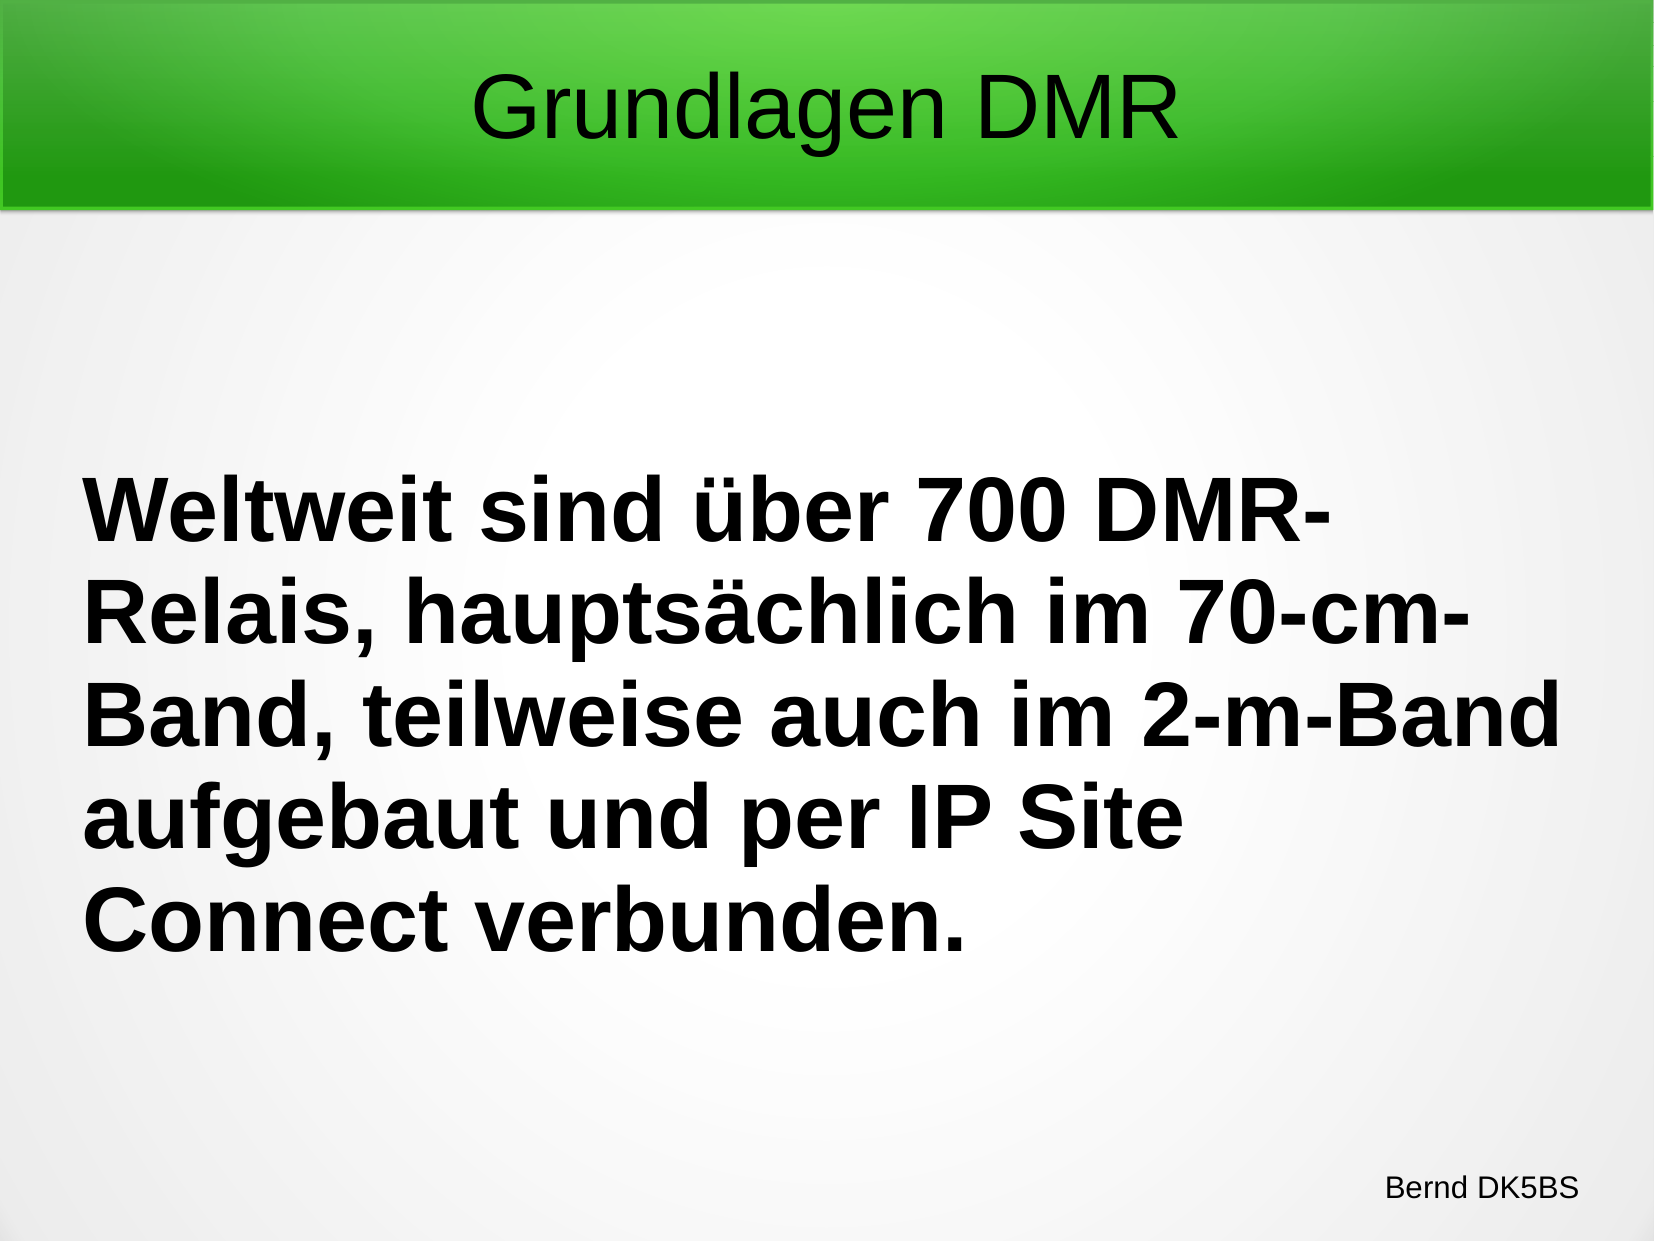

# Grundlagen DMR
Weltweit sind über 700 DMR-Relais, hauptsächlich im 70-cm-Band, teilweise auch im 2-m-Band aufgebaut und per IP Site Connect verbunden.
Bernd DK5BS